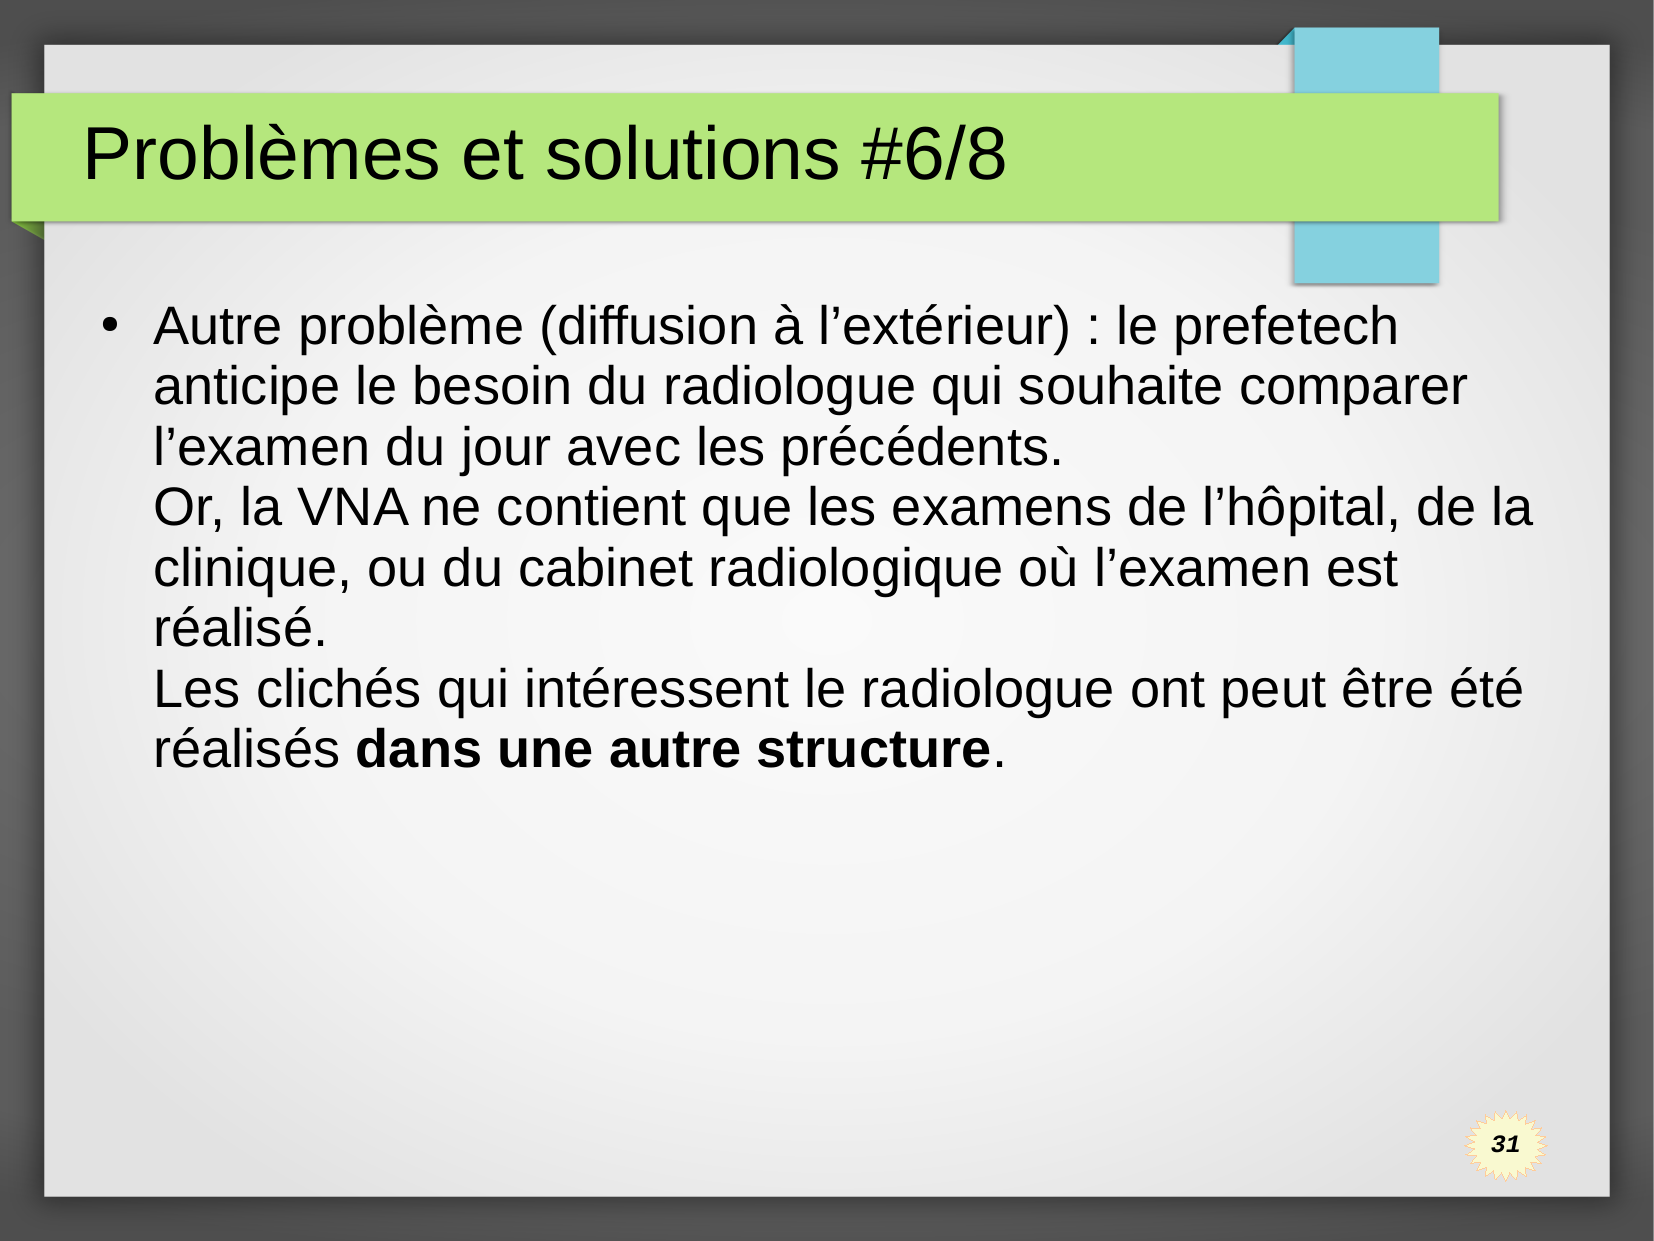

# Problèmes et solutions #6/8
Autre problème (diffusion à l’extérieur) : le prefetech anticipe le besoin du radiologue qui souhaite comparer l’examen du jour avec les précédents.
Or, la VNA ne contient que les examens de l’hôpital, de la clinique, ou du cabinet radiologique où l’examen est réalisé.
Les clichés qui intéressent le radiologue ont peut être été réalisés dans une autre structure.